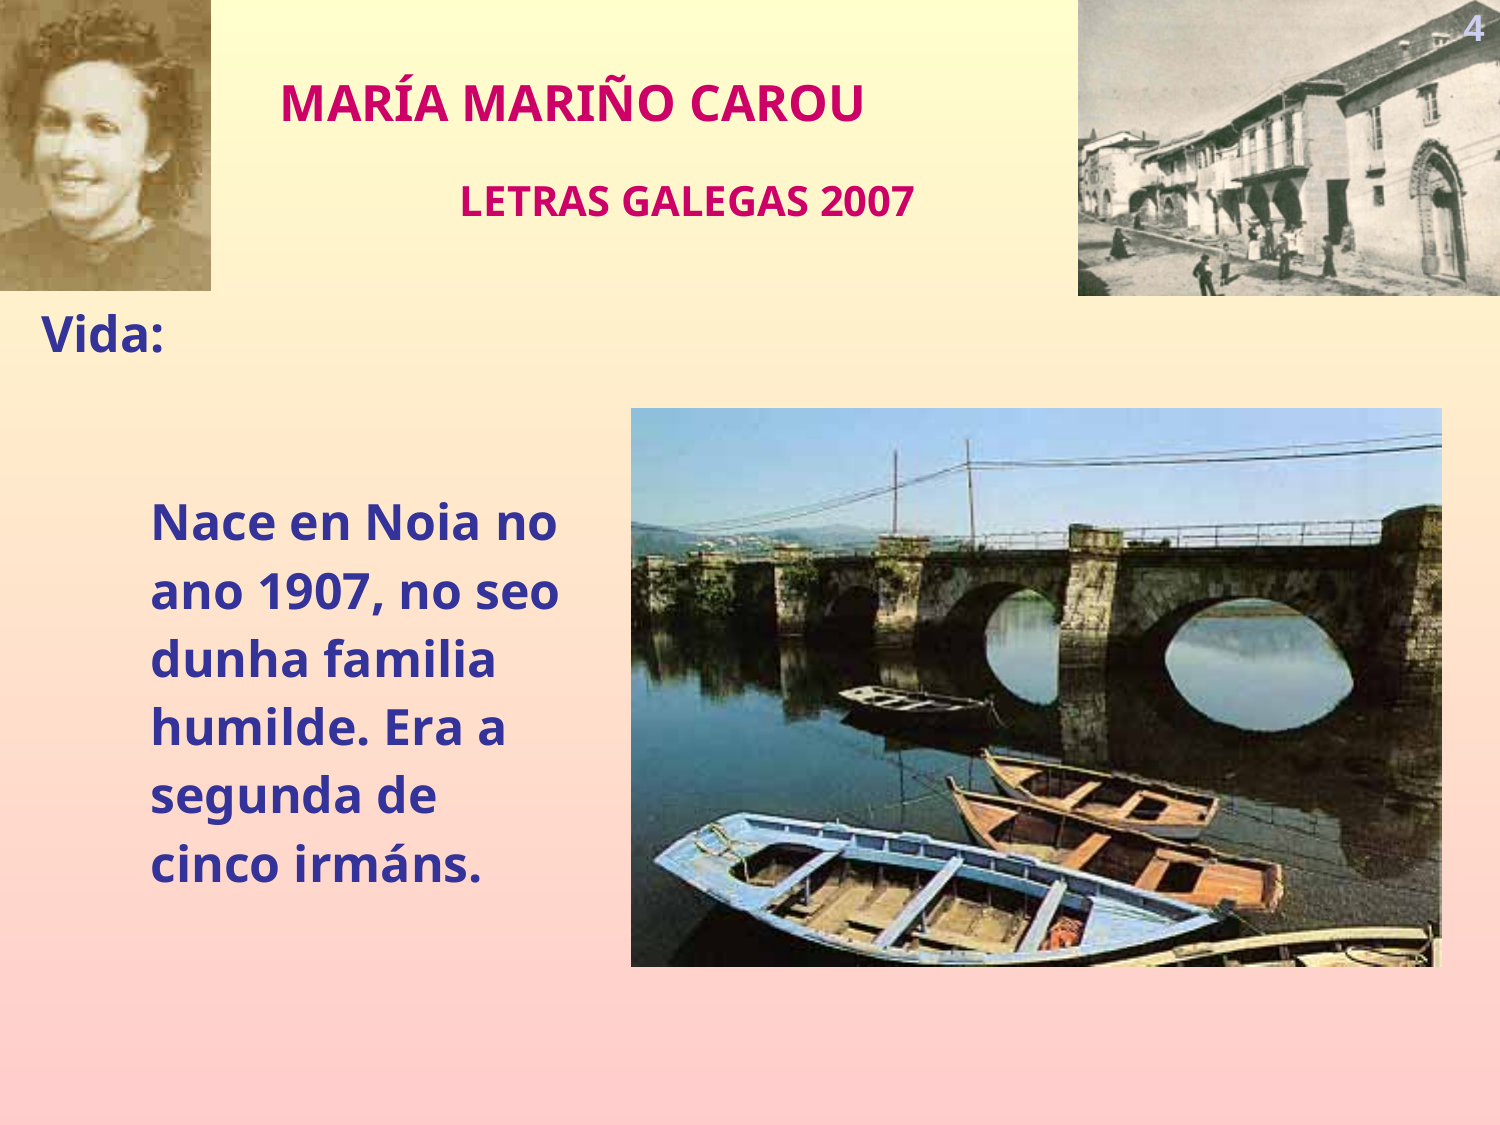

4
MARÍA MARIÑO CAROU
LETRAS GALEGAS 2007
Vida:
Nace en Noia no ano 1907, no seo dunha familia humilde. Era a segunda de cinco irmáns.